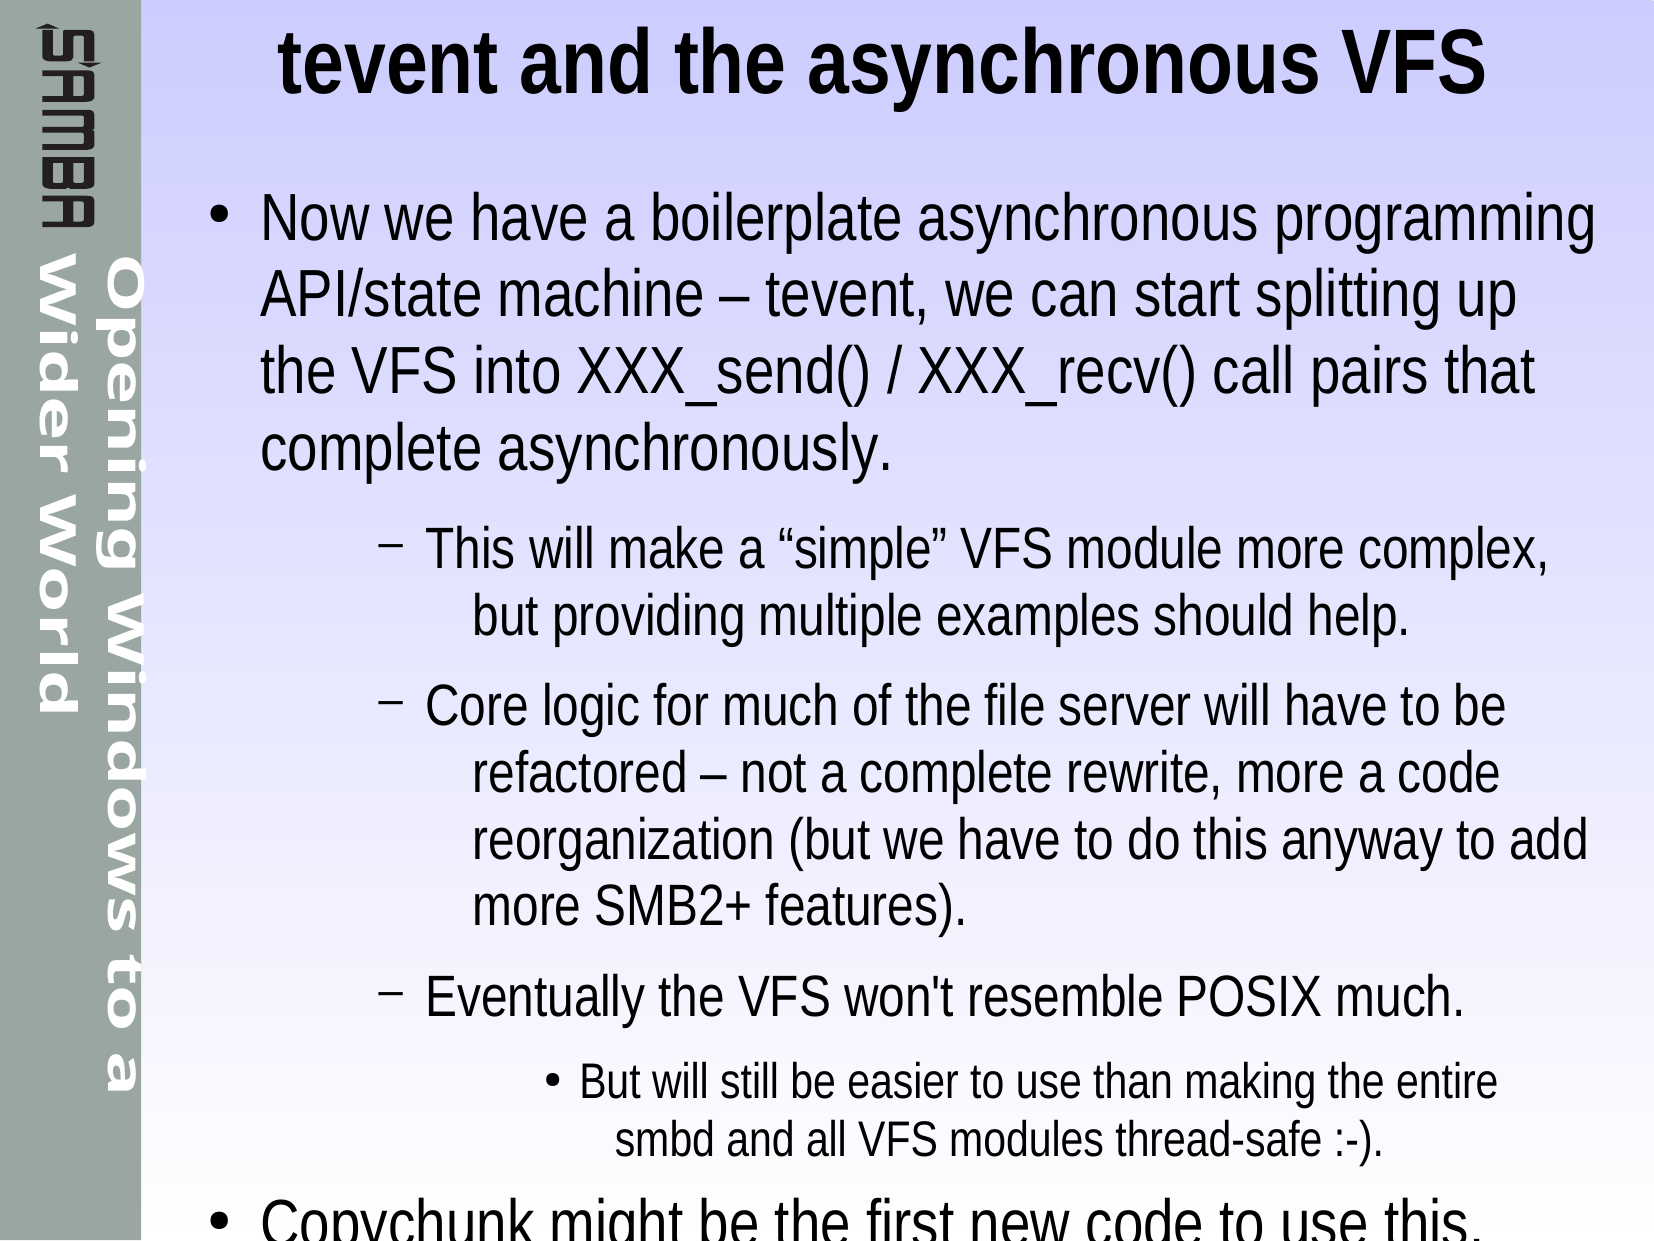

# tevent and the asynchronous VFS
Now we have a boilerplate asynchronous programming API/state machine – tevent, we can start splitting up the VFS into XXX_send() / XXX_recv() call pairs that complete asynchronously.
This will make a “simple” VFS module more complex, but providing multiple examples should help.
Core logic for much of the file server will have to be refactored – not a complete rewrite, more a code reorganization (but we have to do this anyway to add more SMB2+ features).
Eventually the VFS won't resemble POSIX much.
But will still be easier to use than making the entire smbd and all VFS modules thread-safe :-).
Copychunk might be the first new code to use this.